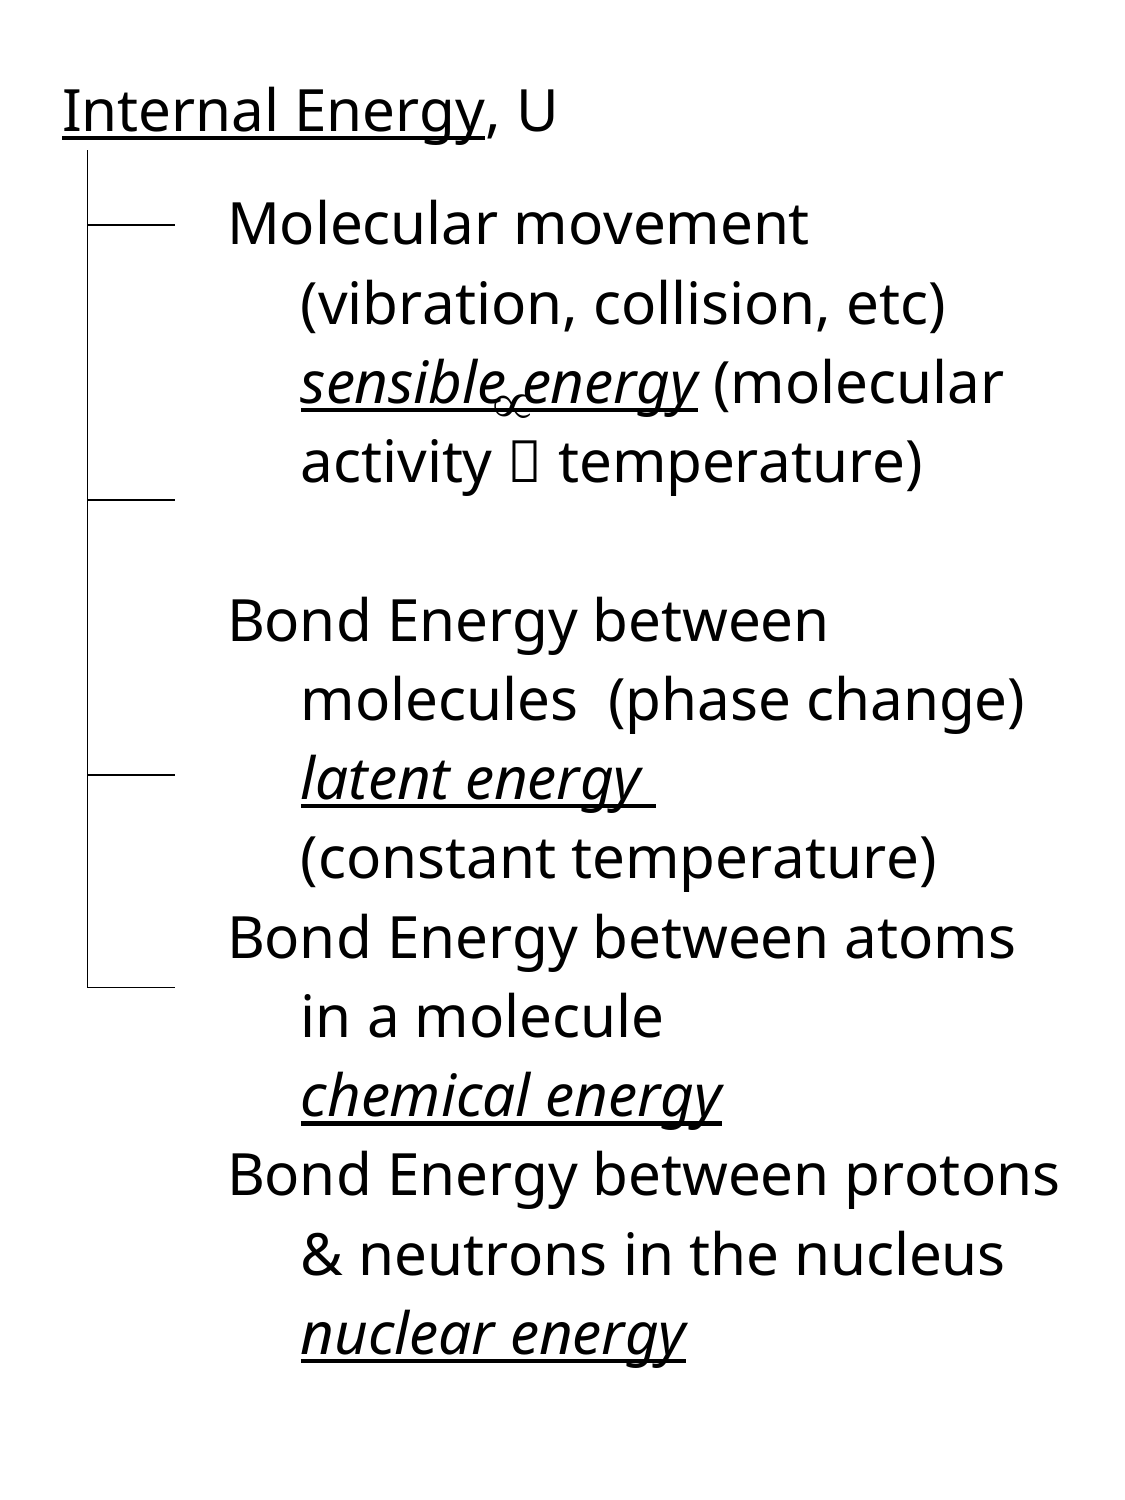

Internal Energy, U
Molecular movement (vibration, collision, etc)
sensible energy (molecular activity  temperature)
Bond Energy between molecules (phase change)
latent energy
(constant temperature)
Bond Energy between atoms in a molecule
chemical energy
Bond Energy between protons & neutrons in the nucleus
nuclear energy